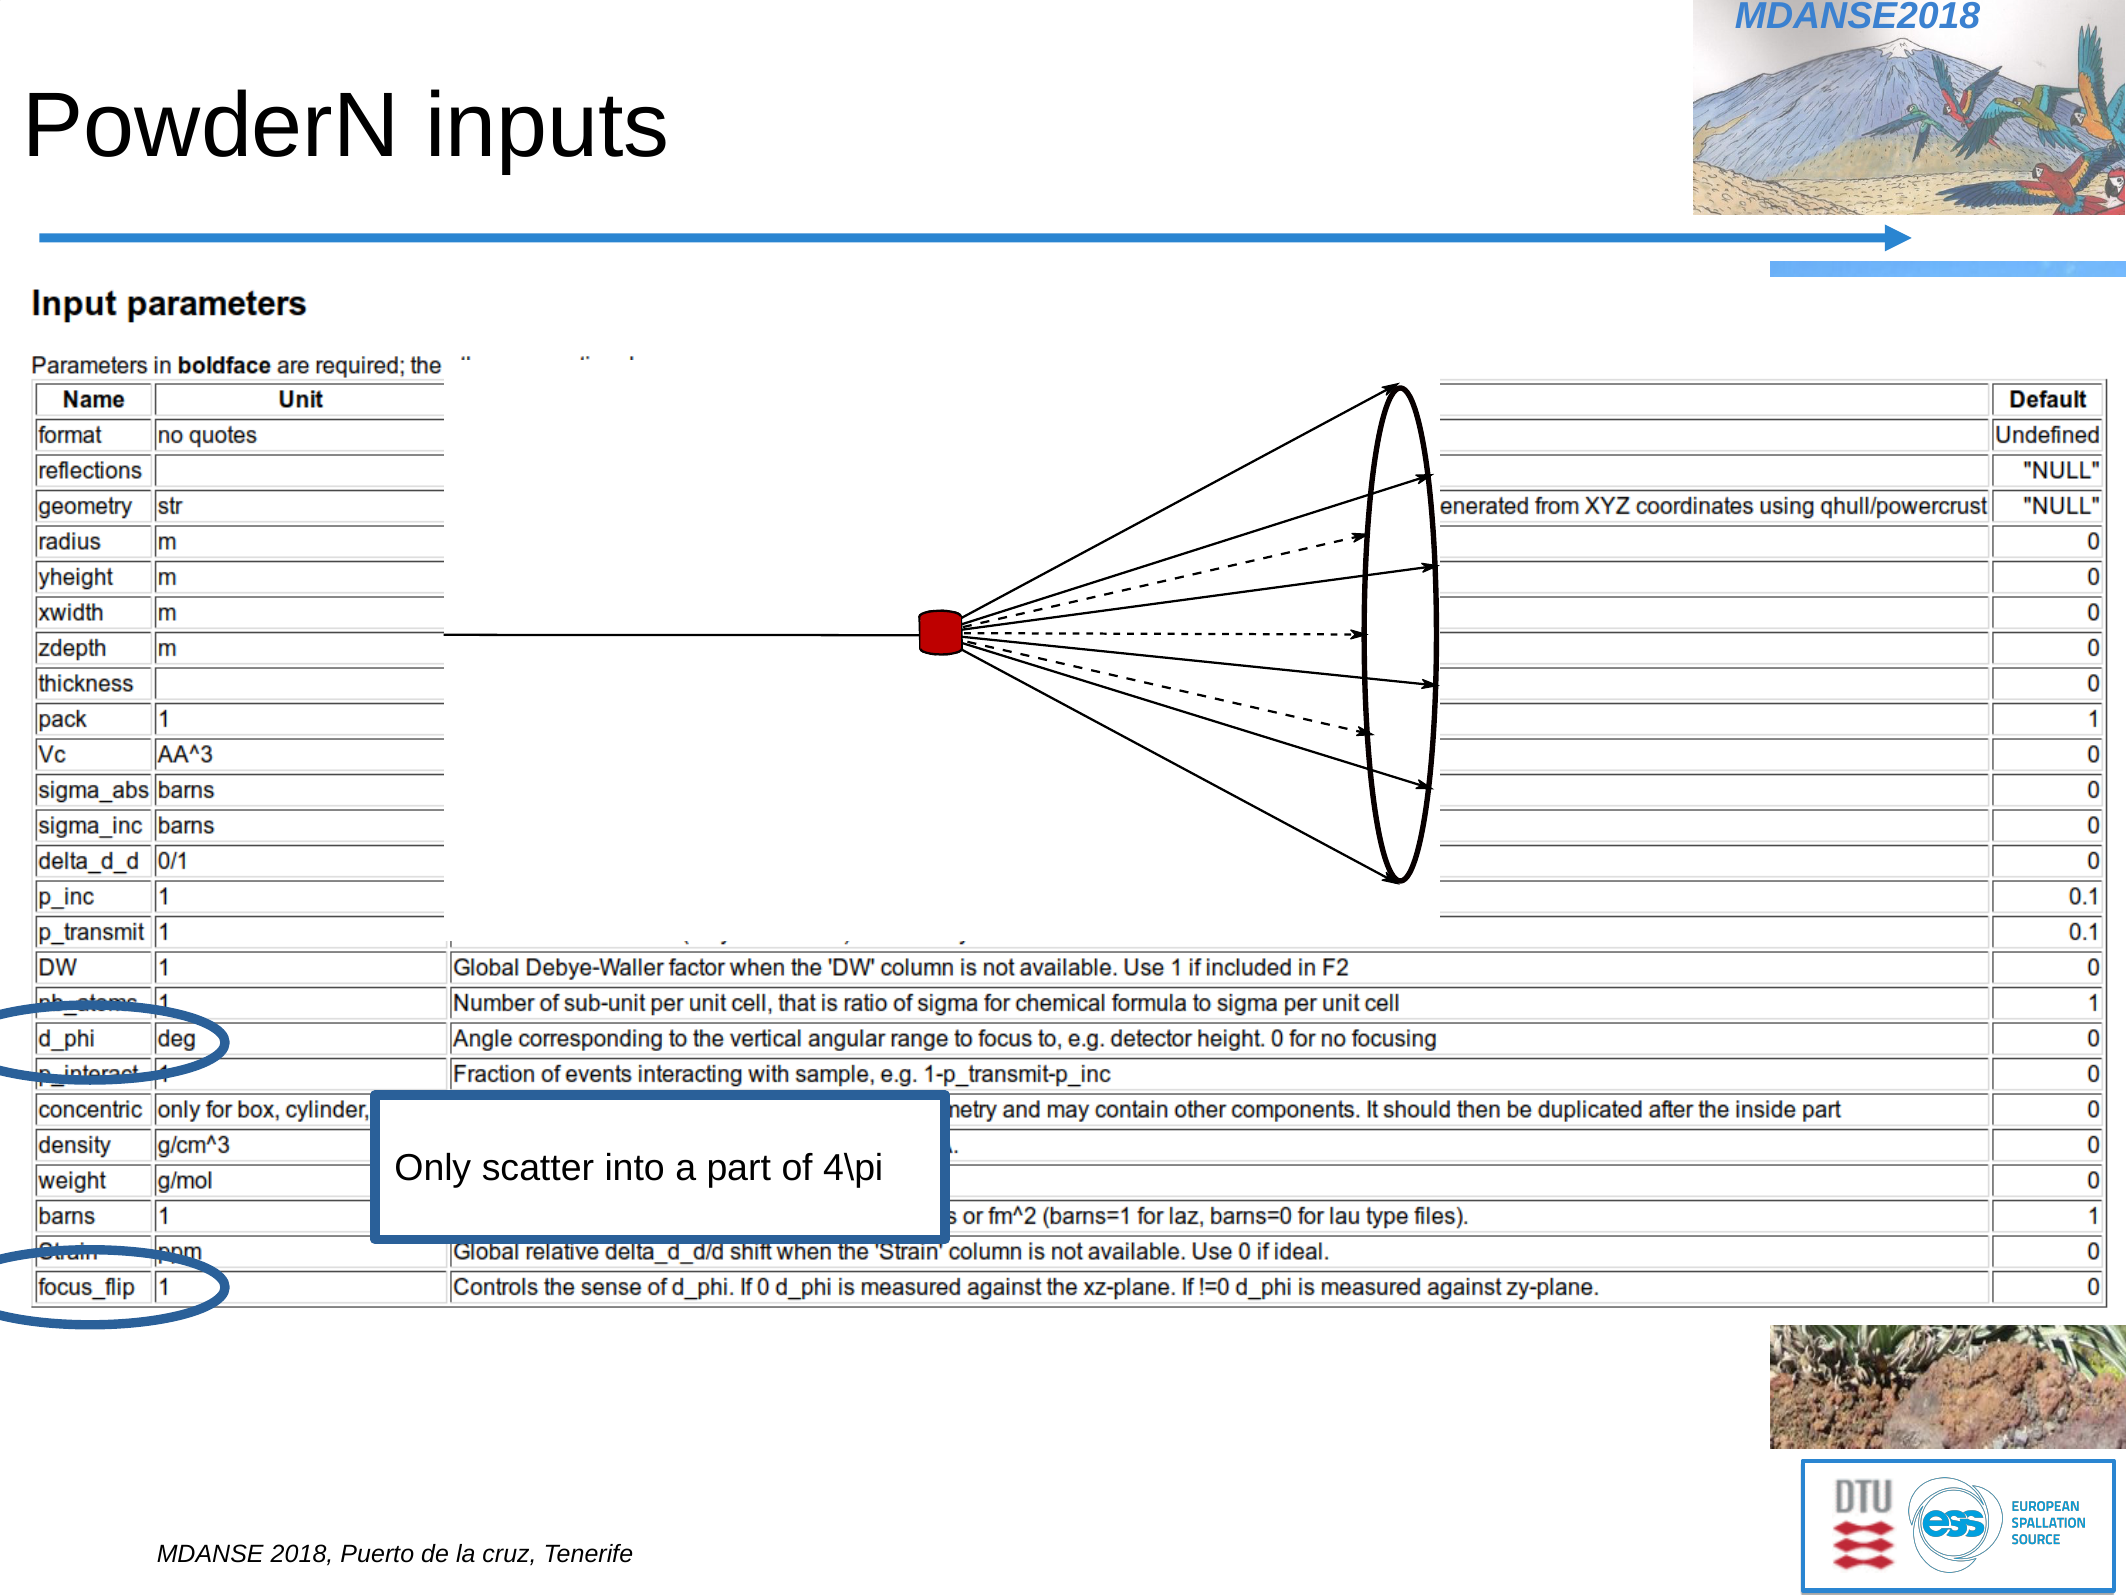

# PowderN inputs
Only scatter into a part of 4\pi